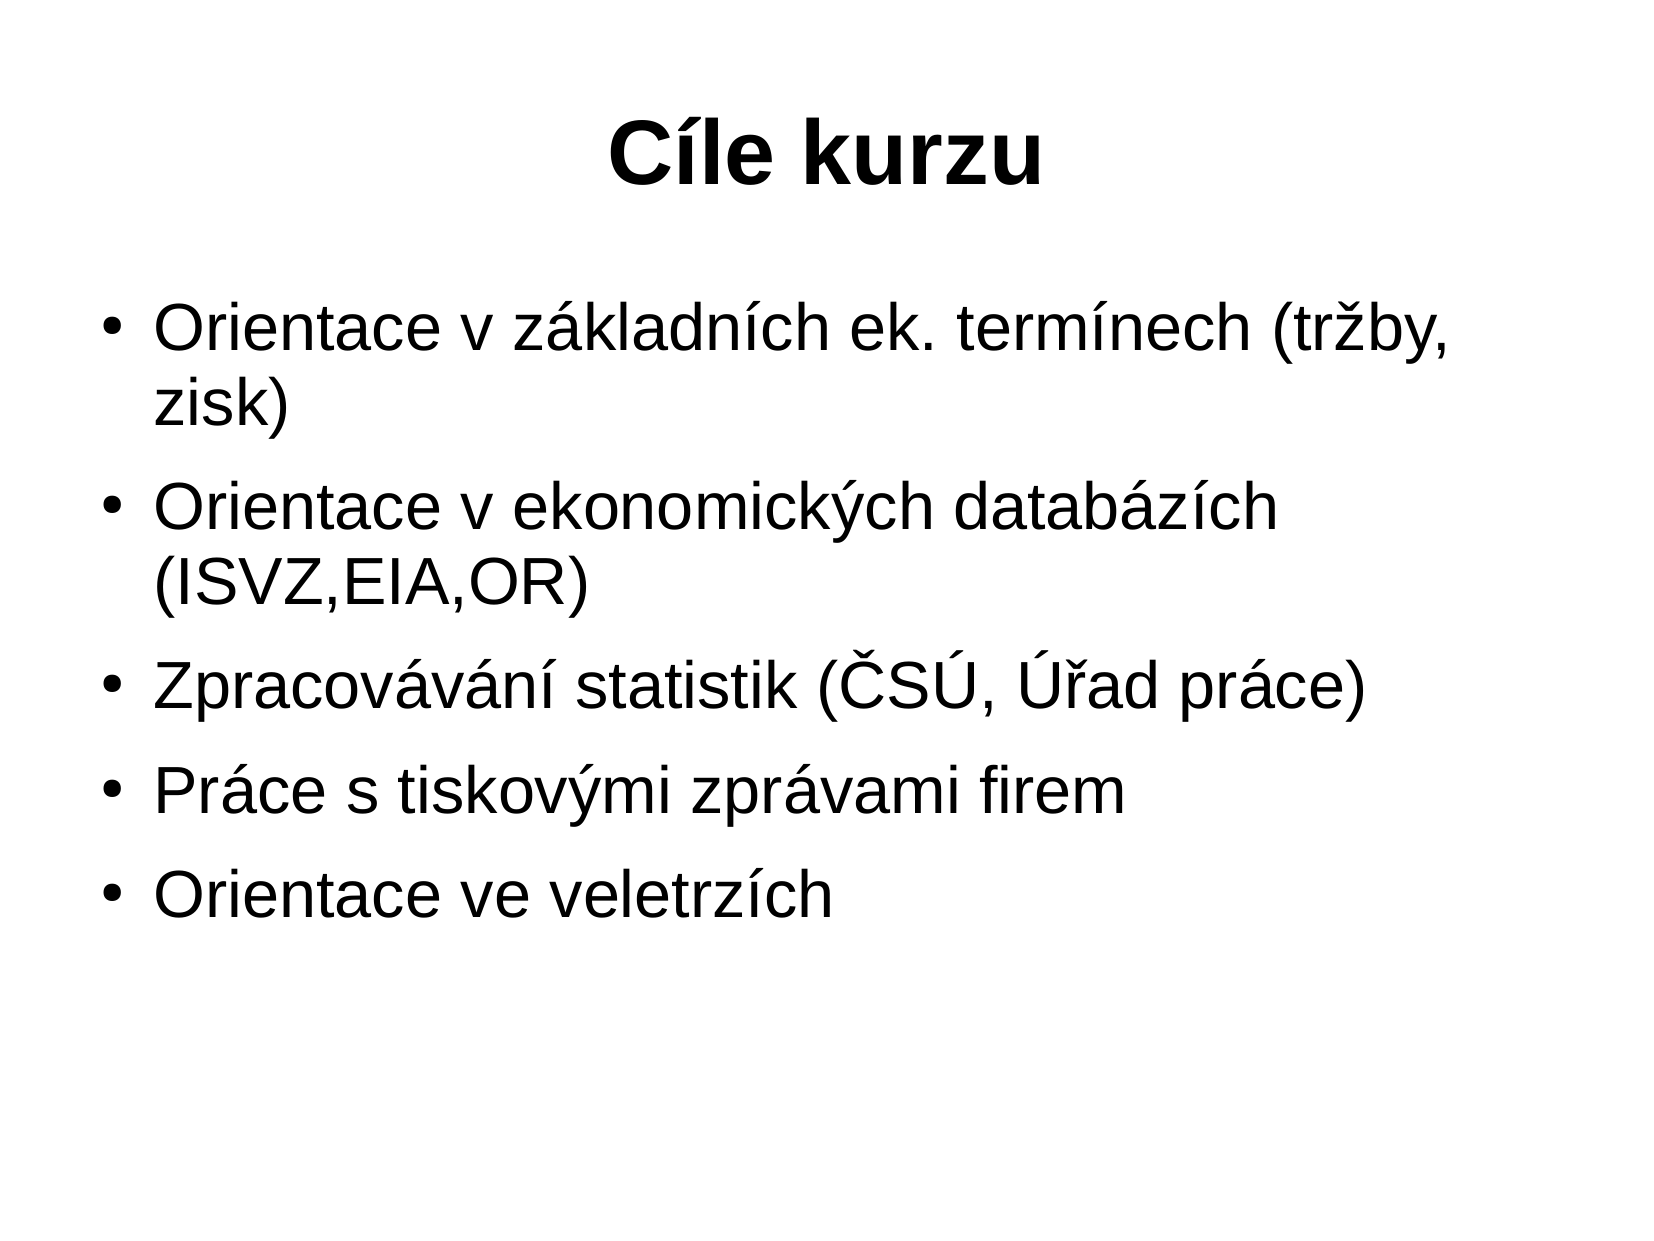

# Cíle kurzu
Orientace v základních ek. termínech (tržby, zisk)
Orientace v ekonomických databázích (ISVZ,EIA,OR)
Zpracovávání statistik (ČSÚ, Úřad práce)
Práce s tiskovými zprávami firem
Orientace ve veletrzích